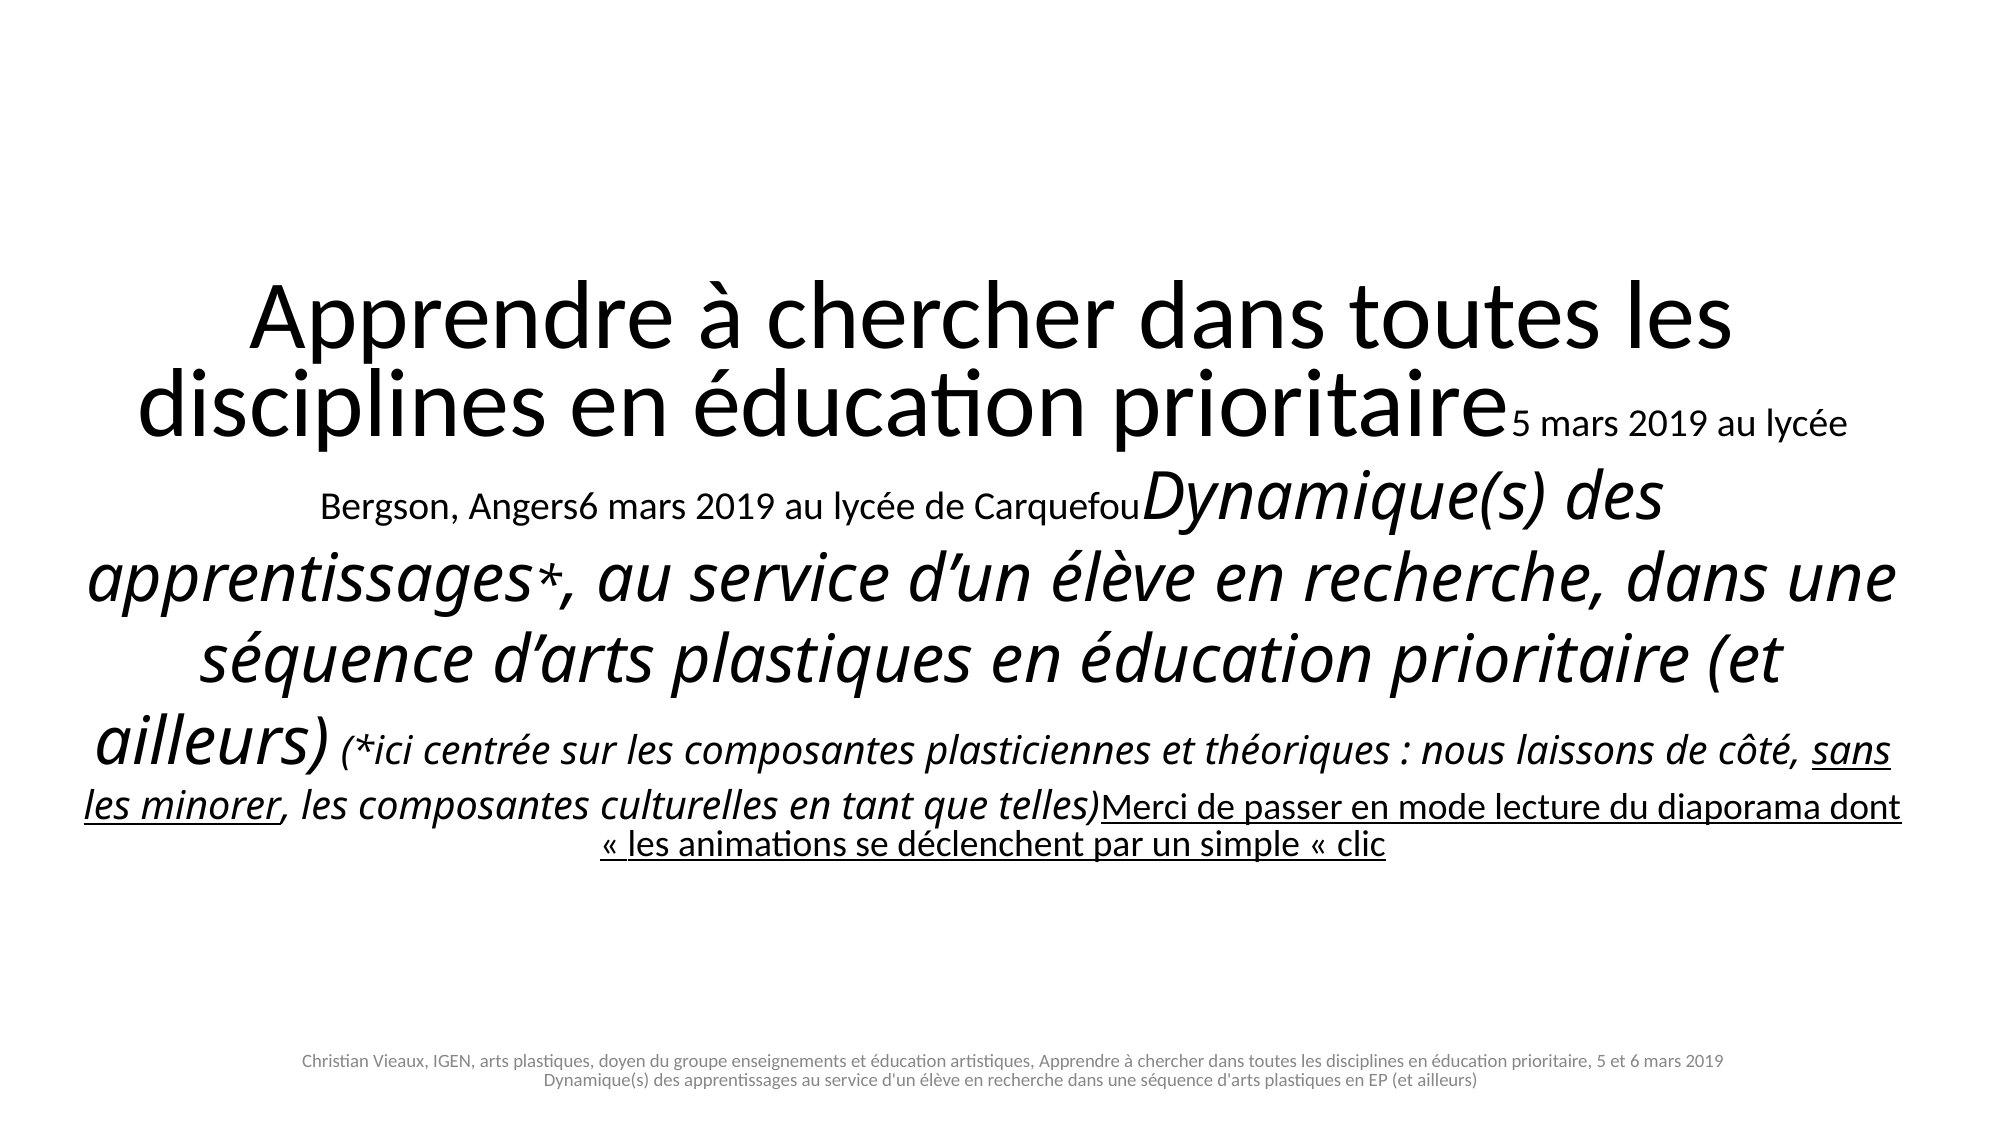

Apprendre à chercher dans toutes les disciplines en éducation prioritaire  5 mars 2019 au lycée Bergson, Angers 6 mars 2019 au lycée de Carquefou  Dynamique(s) des apprentissages*, au service d’un élève en recherche, dans une séquence d’arts plastiques en éducation prioritaire (et ailleurs)   (*ici centrée sur les composantes plasticiennes et théoriques : nous laissons de côté, sans les minorer, les composantes culturelles en tant que telles)  Merci de passer en mode lecture du diaporama dont les animations se déclenchent par un simple « clic »
Christian Vieaux, IGEN, arts plastiques, doyen du groupe enseignements et éducation artistiques, Apprendre à chercher dans toutes les disciplines en éducation prioritaire, 5 et 6 mars 2019
Dynamique(s) des apprentissages au service d'un élève en recherche dans une séquence d'arts plastiques en EP (et ailleurs)